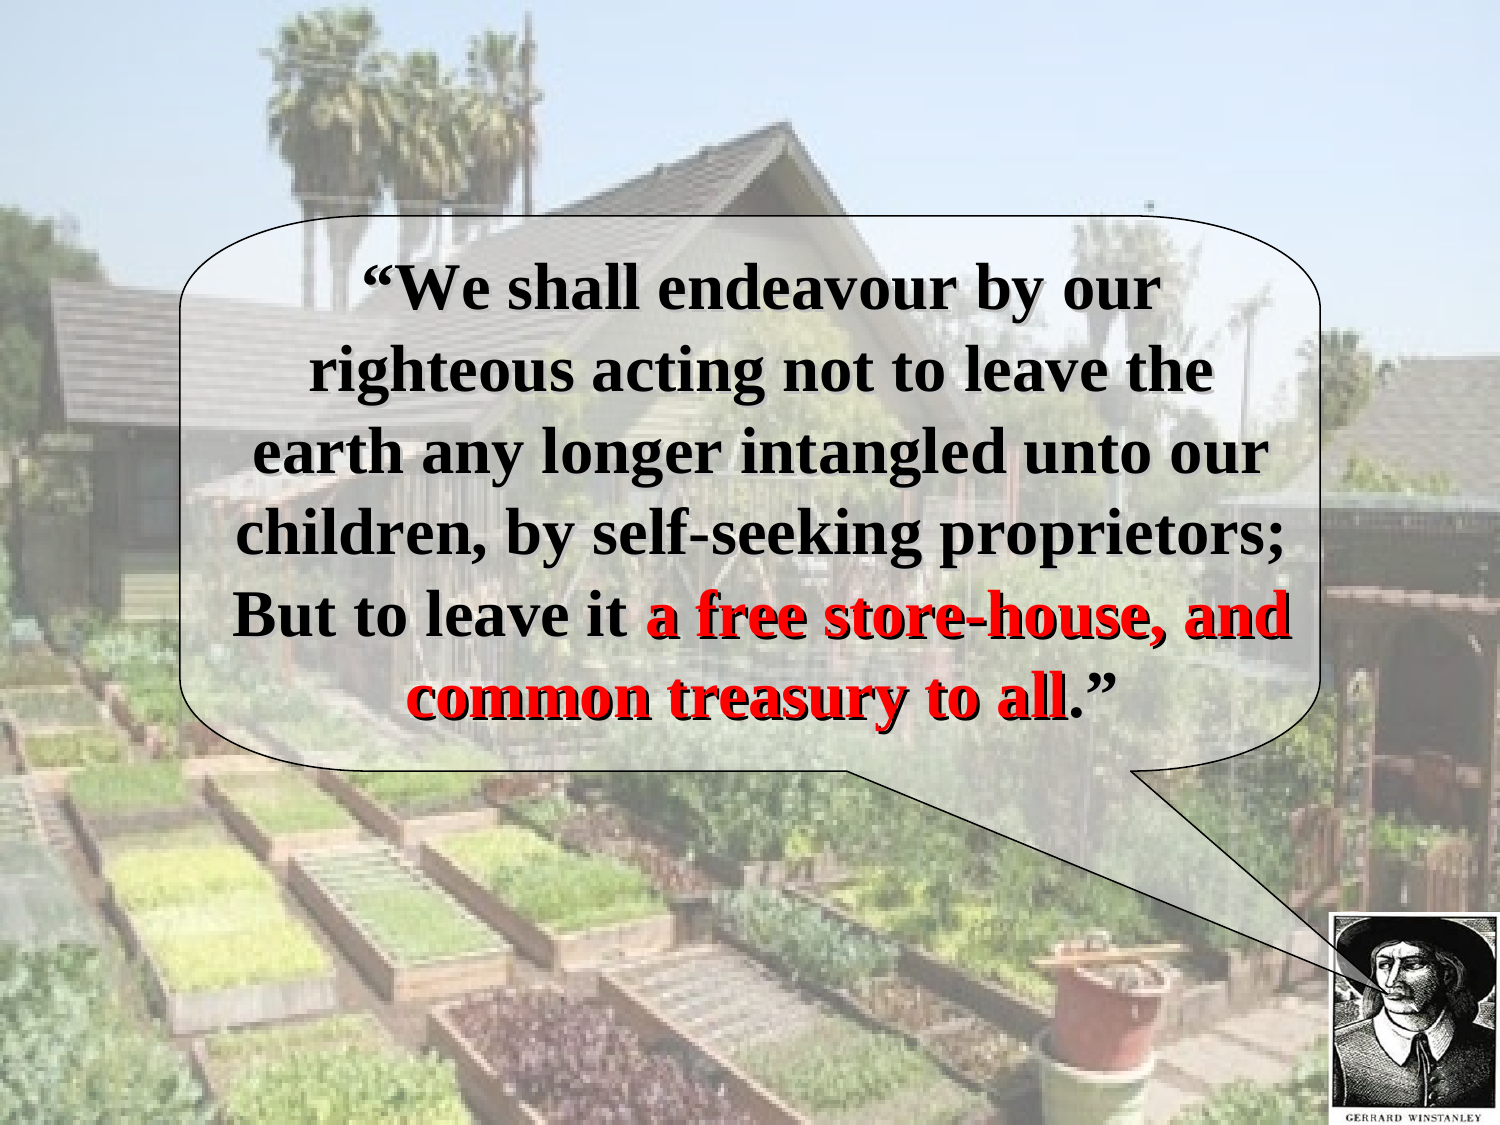

“We shall endeavour by our righteous acting not to leave the earth any longer intangled unto our children, by self-seeking proprietors; But to leave it a free store-house, and common treasury to all.”
`